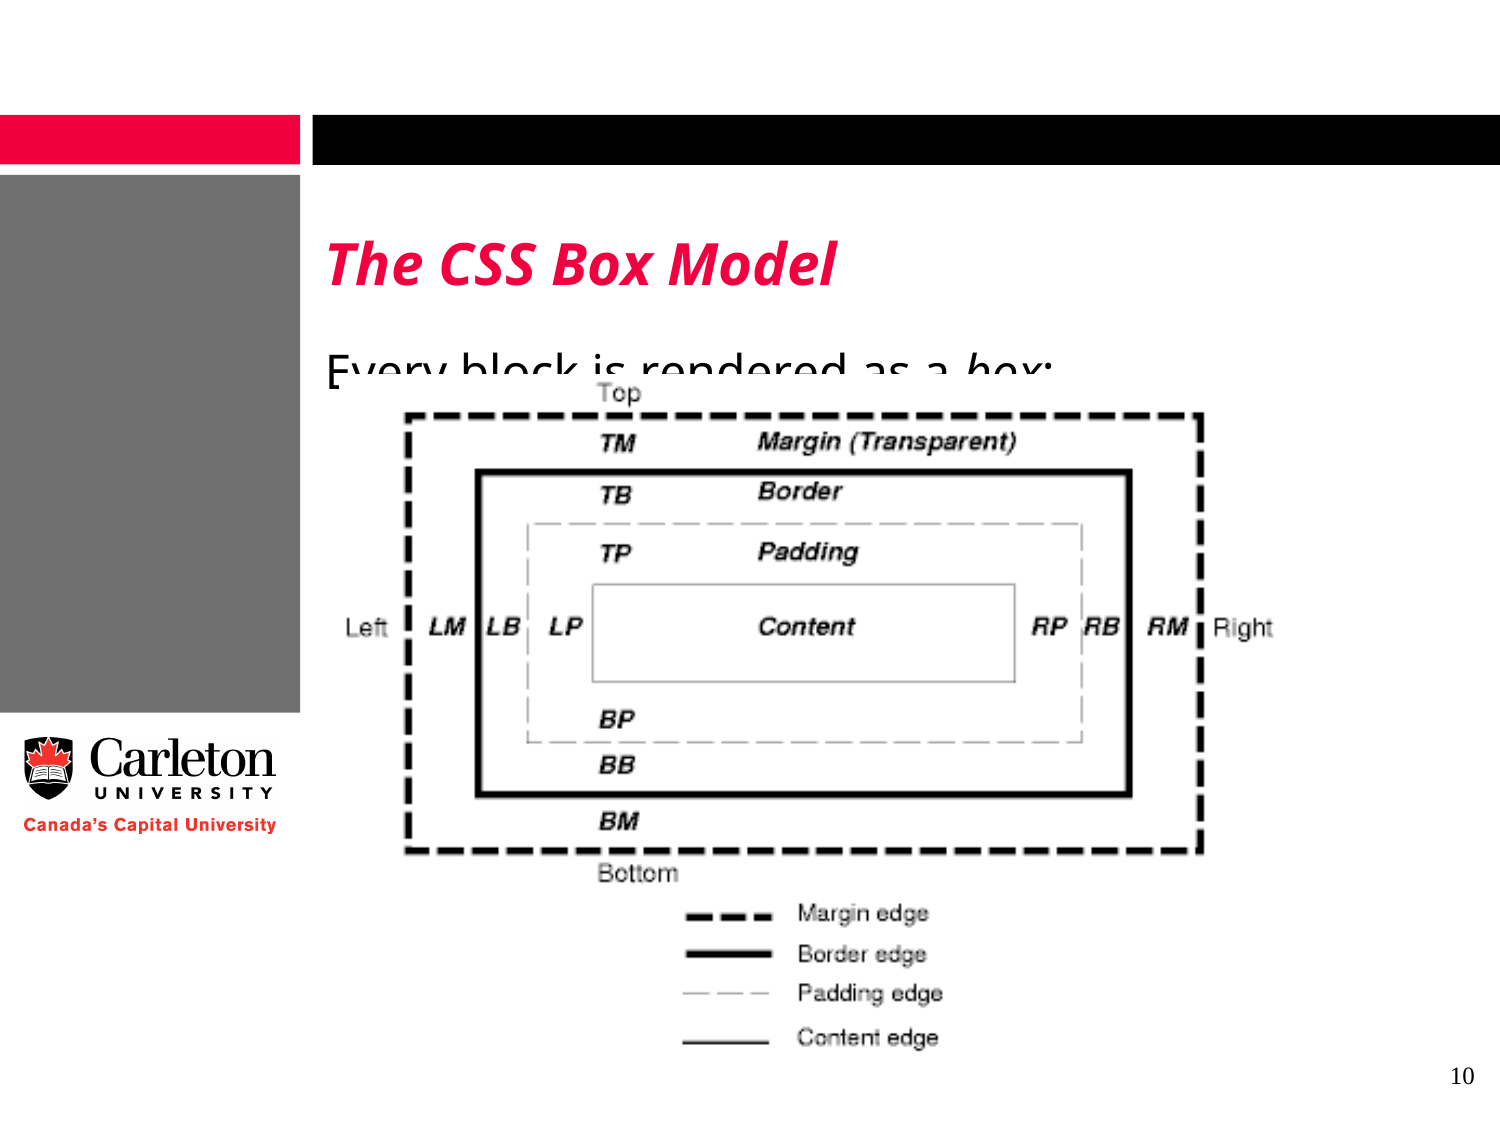

# The CSS Box Model
Every block is rendered as a box:
10